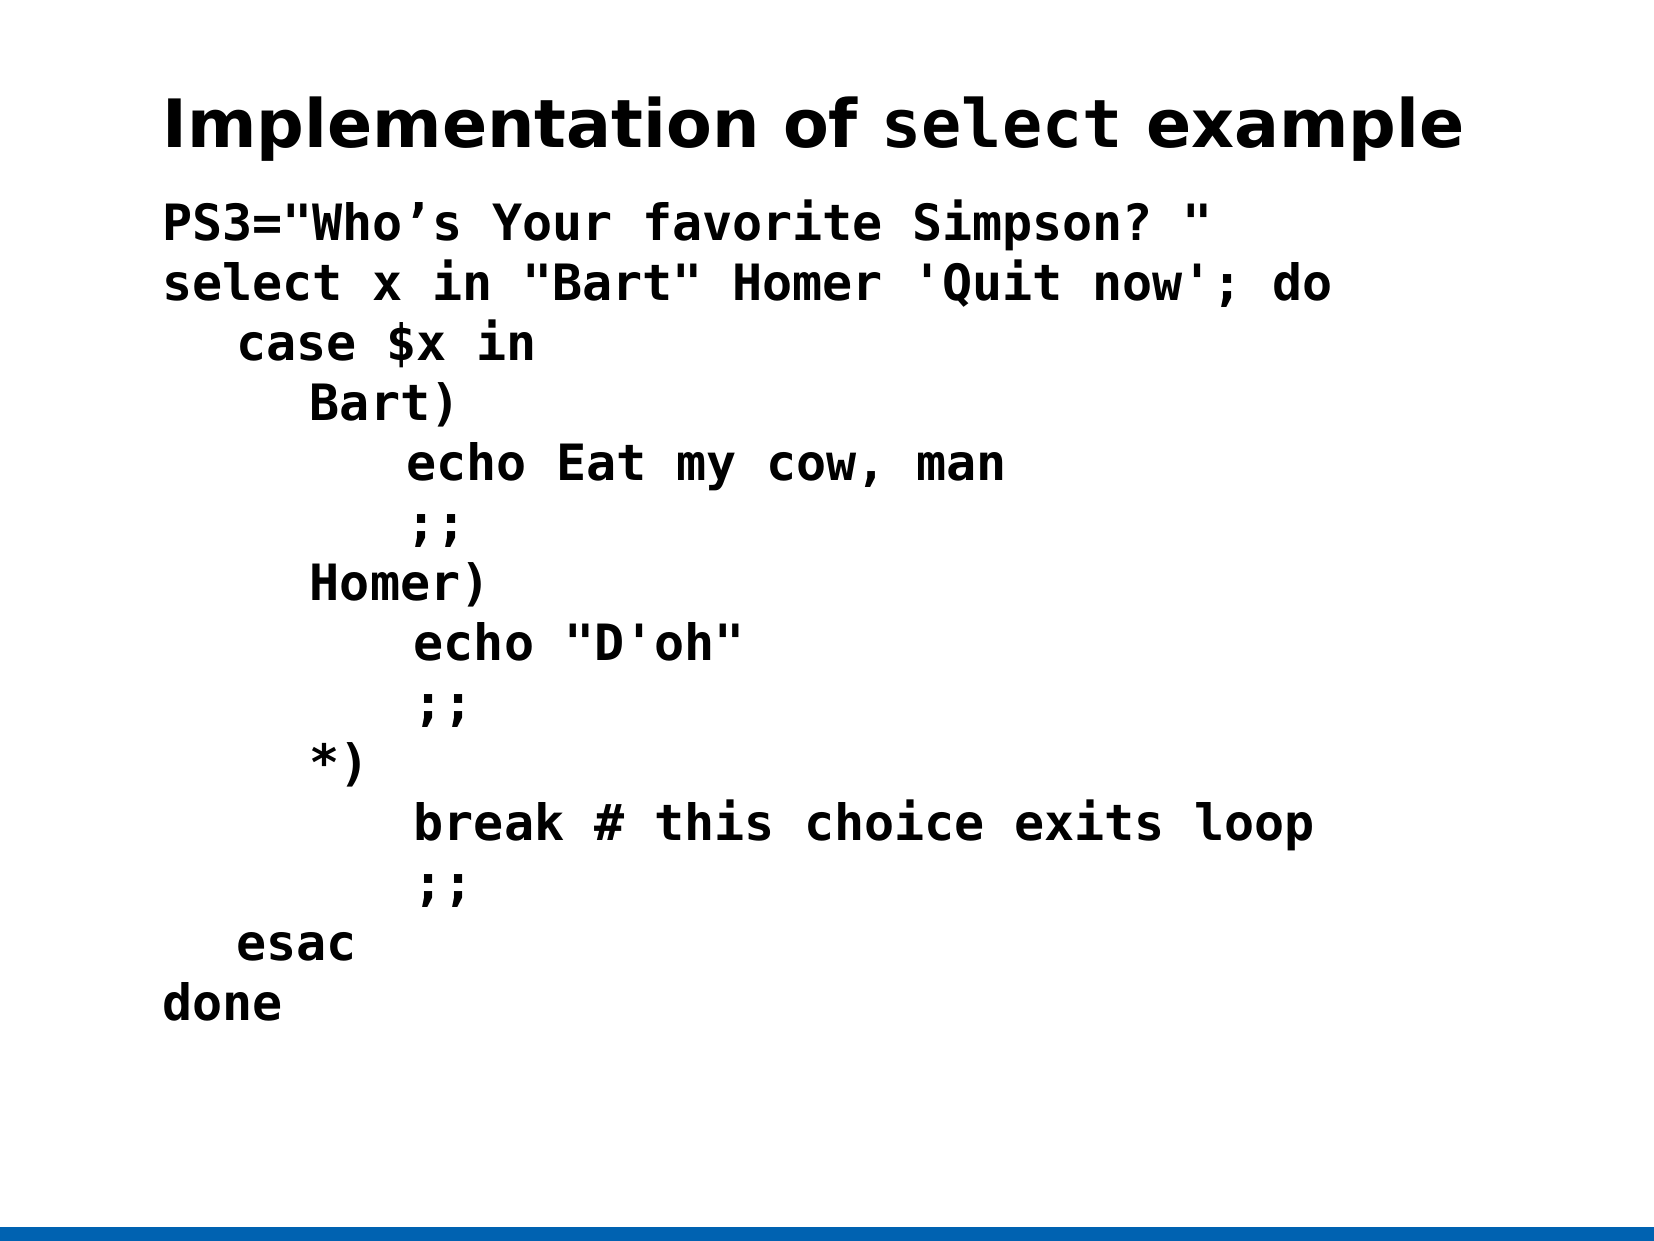

# Implementation of select example
PS3="Who’s Your favorite Simpson? "
select x in "Bart" Homer 'Quit now'; do
 	case $x in
 		Bart)
 		echo Eat my cow, man
 		;;
 		Homer)
 			 echo "D'oh"
 			 ;;
 		*)
 			 break # this choice exits loop
 			 ;;
 	esac
done